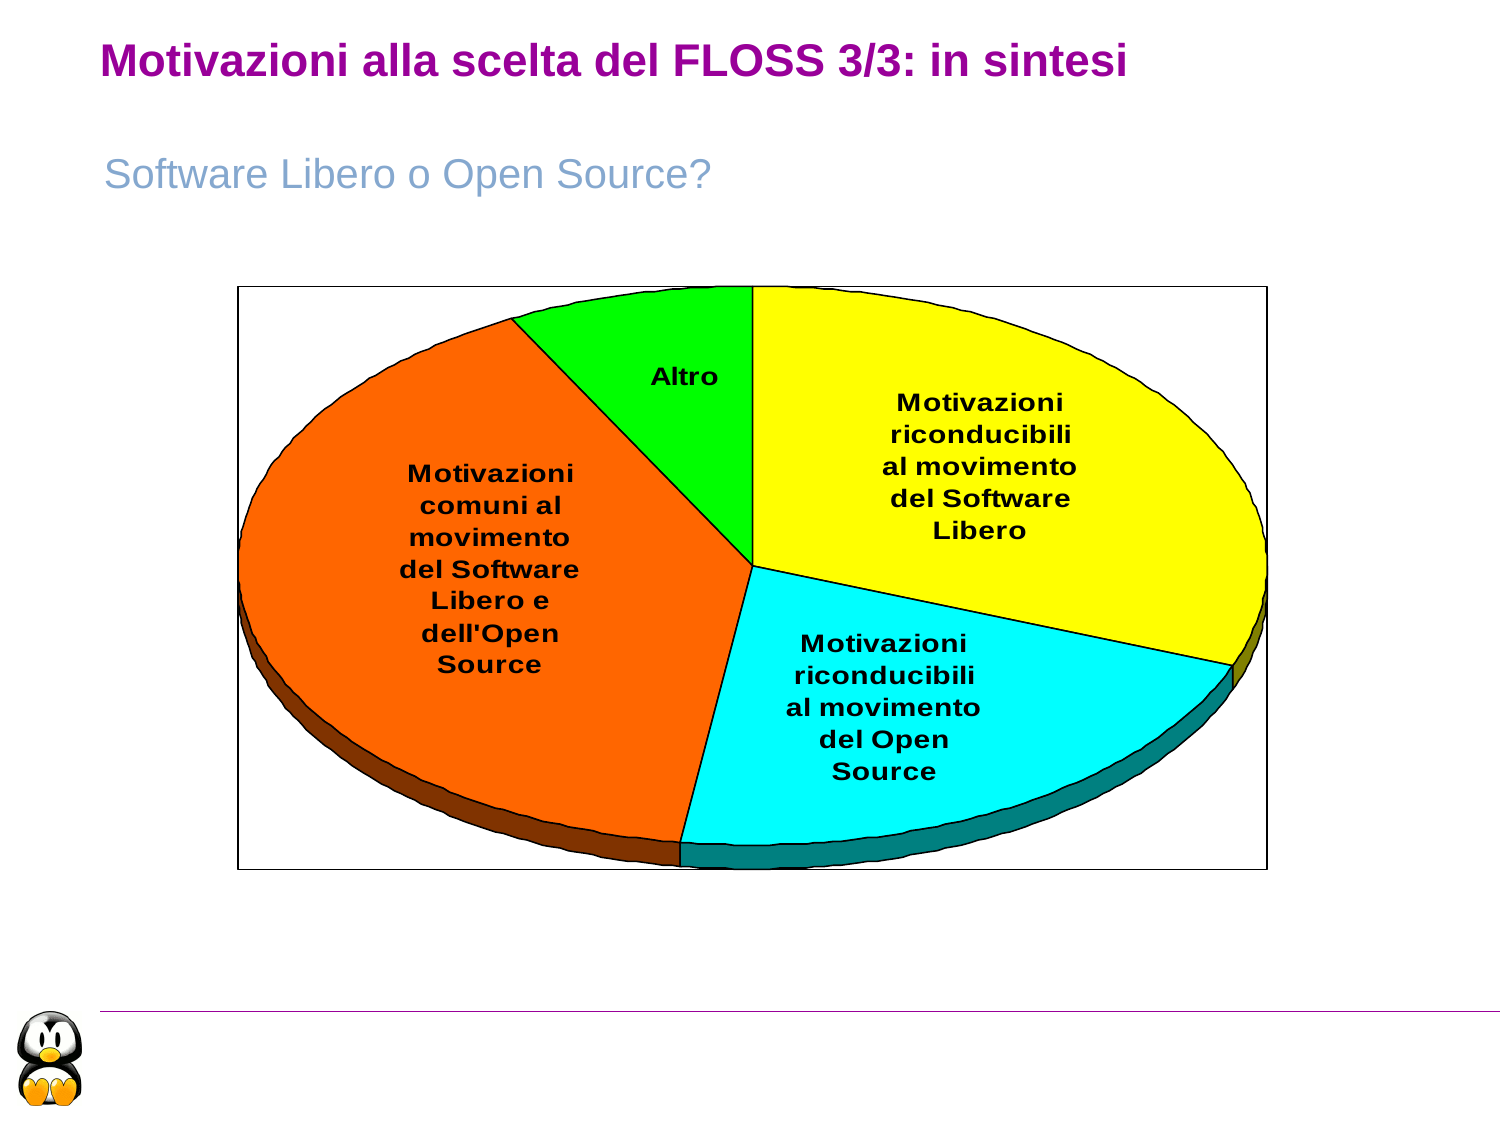

# Motivazioni alla scelta del FLOSS 3/3: in sintesi
	Software Libero o Open Source?